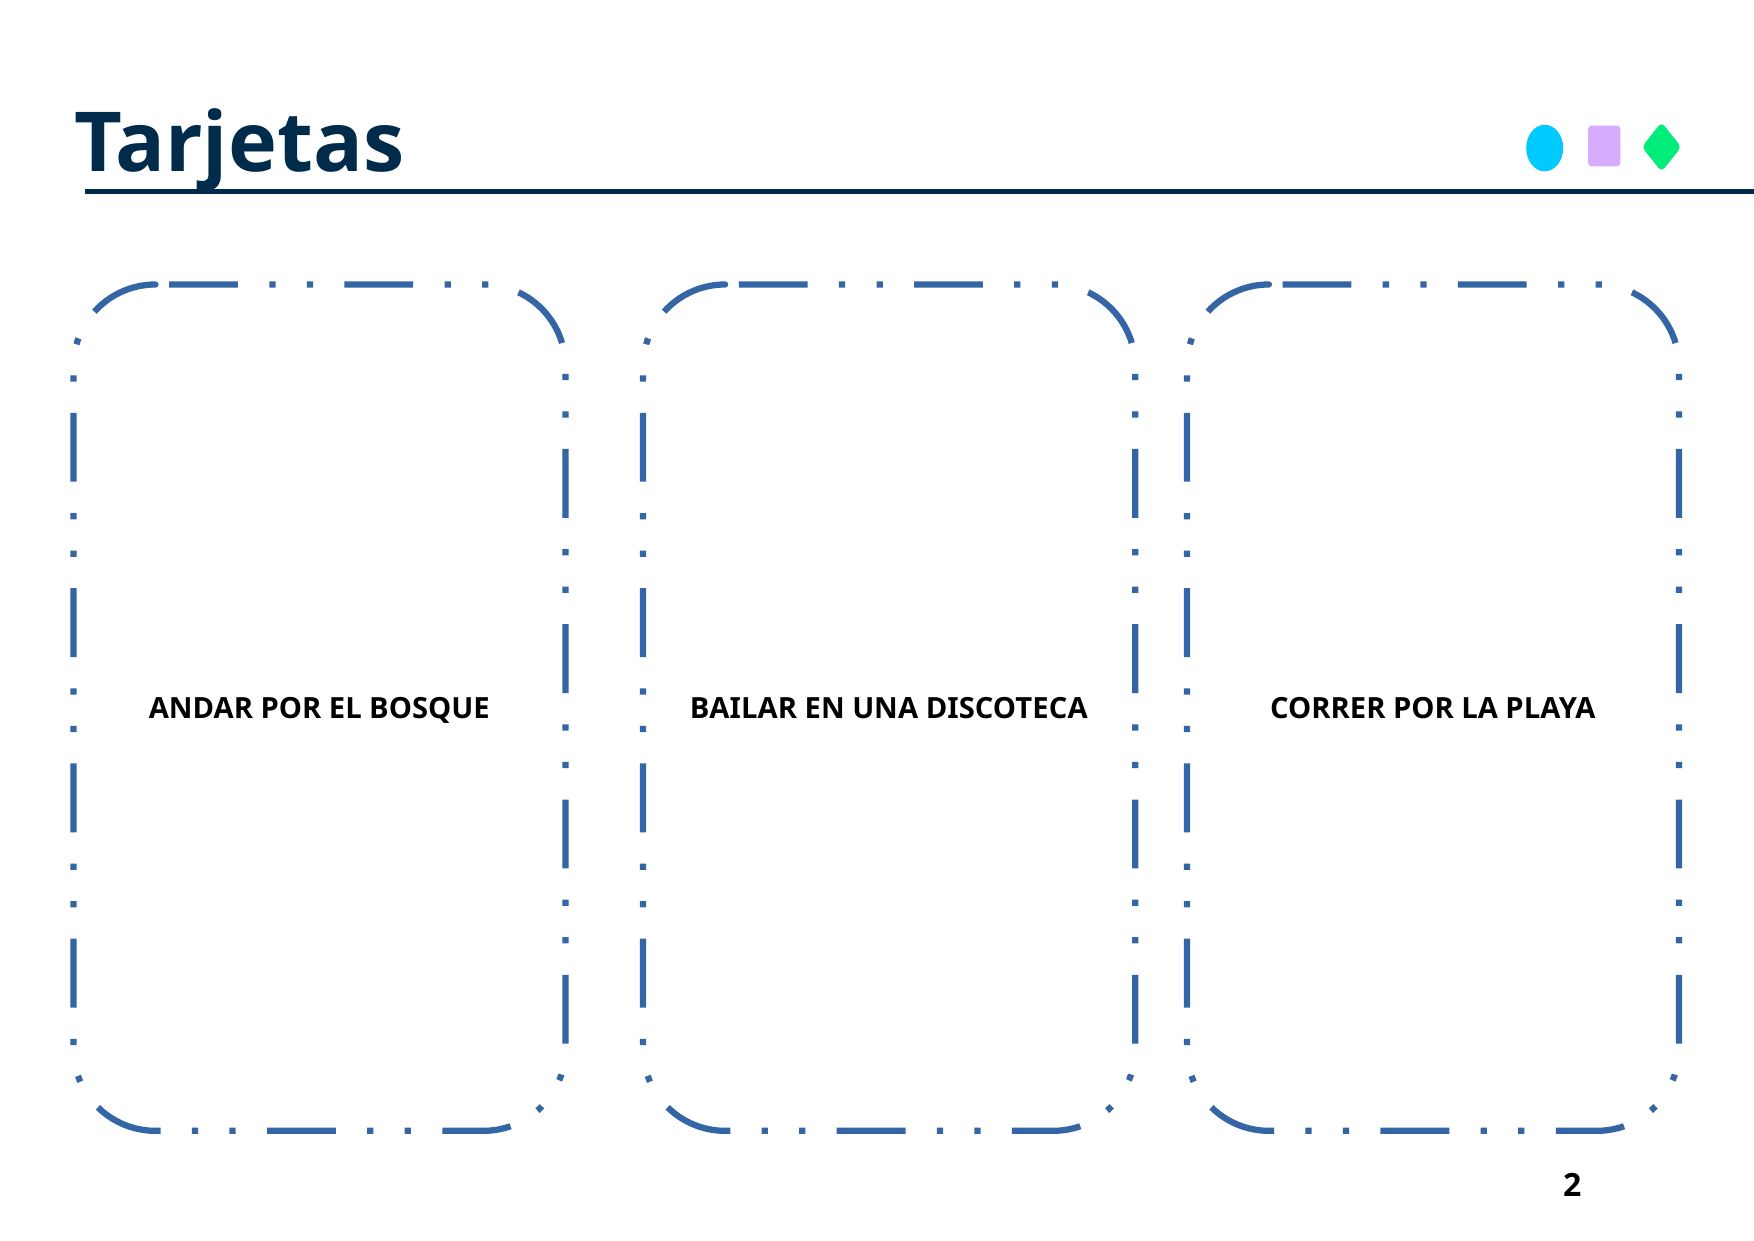

# Tarjetas
ANDAR POR EL BOSQUE
BAILAR EN UNA DISCOTECA
CORRER POR LA PLAYA